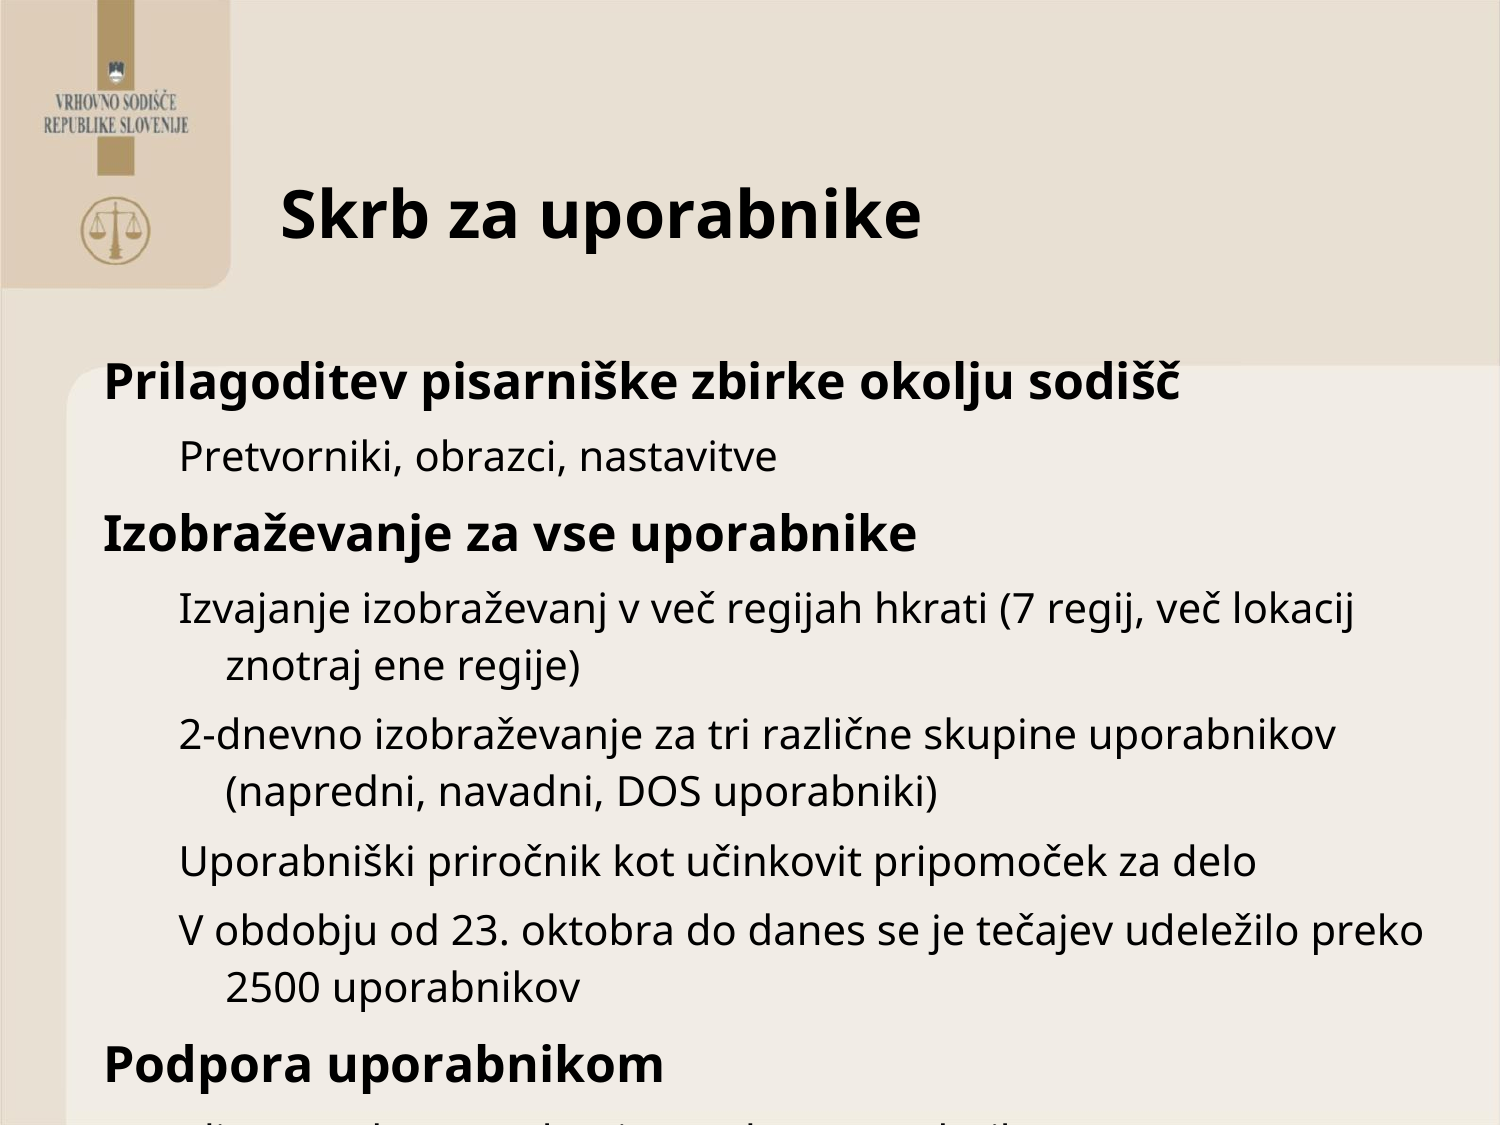

# Skrb za uporabnike
Prilagoditev pisarniške zbirke okolju sodišč
Pretvorniki, obrazci, nastavitve
Izobraževanje za vse uporabnike
Izvajanje izobraževanj v več regijah hkrati (7 regij, več lokacij znotraj ene regije)
2-dnevno izobraževanje za tri različne skupine uporabnikov (napredni, navadni, DOS uporabniki)
Uporabniški priročnik kot učinkovit pripomoček za delo
V obdobju od 23. oktobra do danes se je tečajev udeležilo preko 2500 uporabnikov
Podpora uporabnikom
Klicna podpora, spletni portal za uporabnike